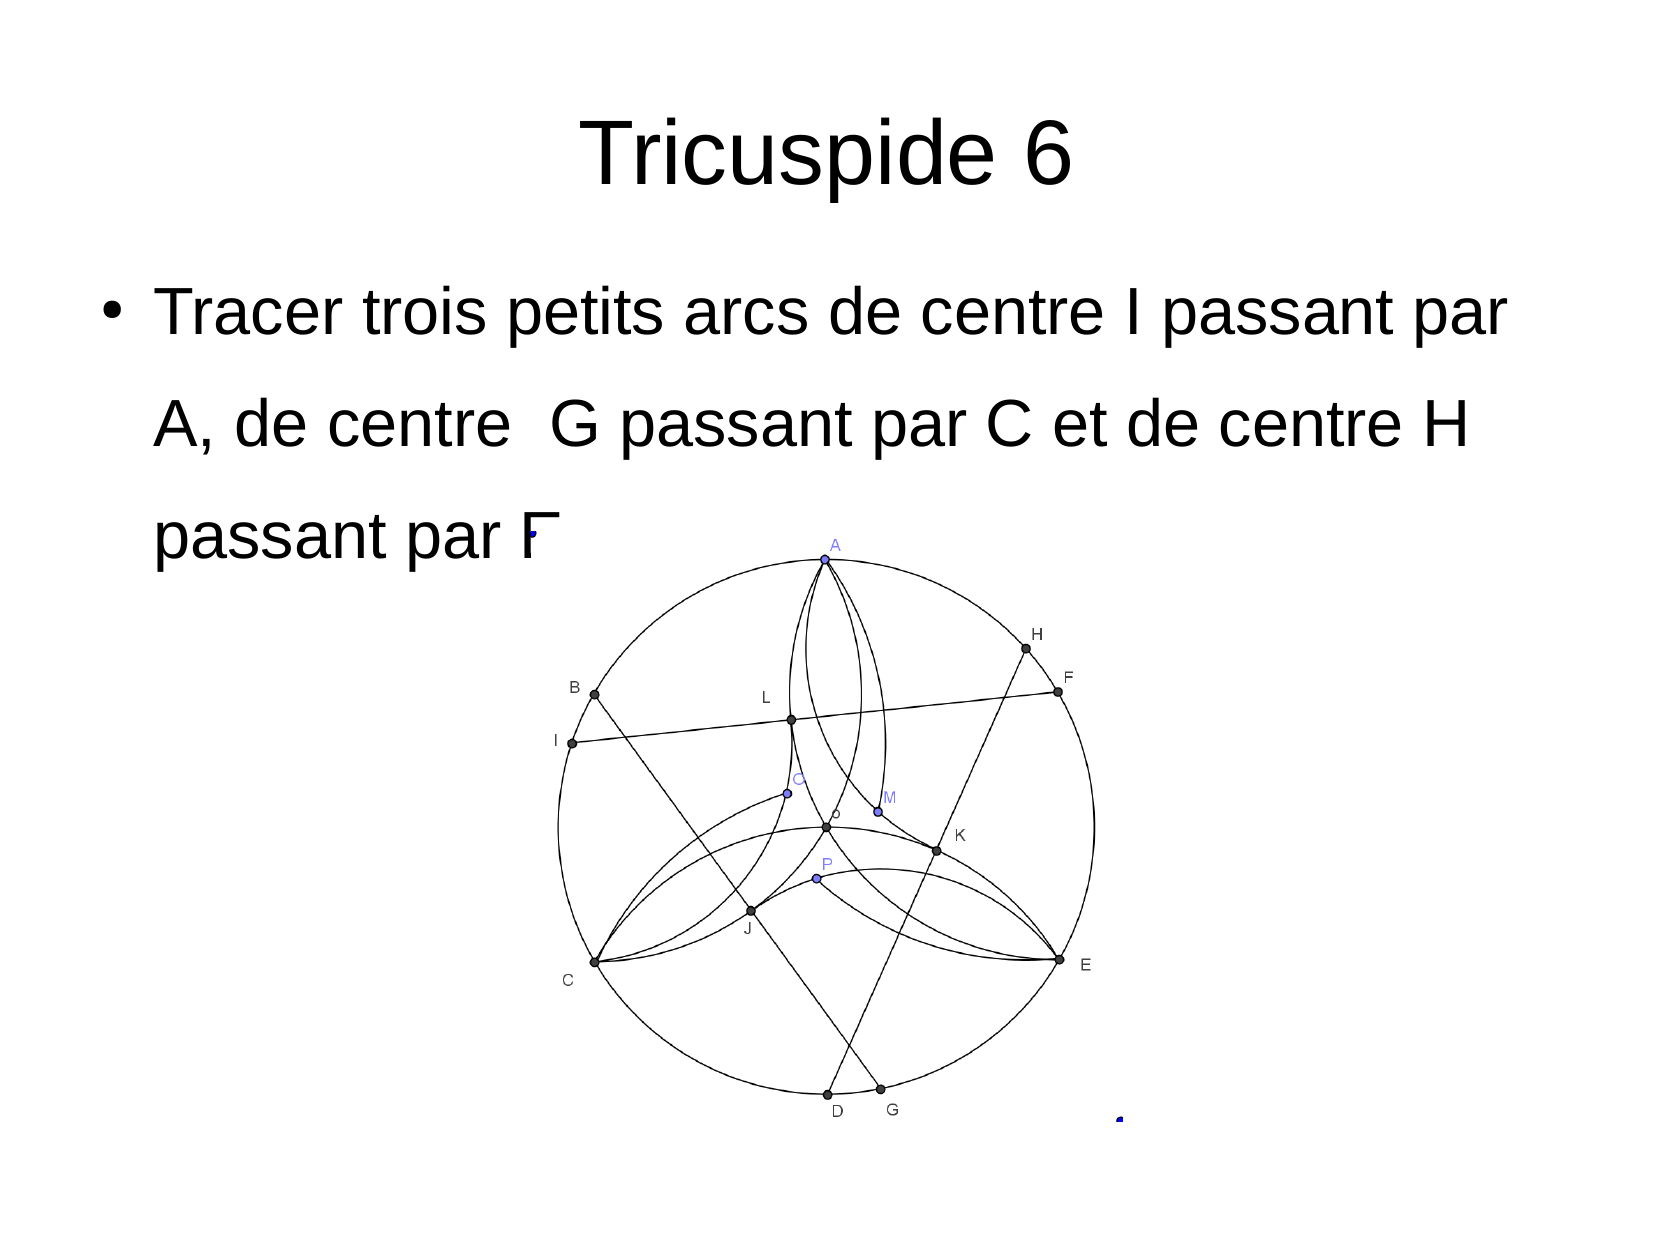

# Tricuspide 6
Tracer trois petits arcs de centre I passant par A, de centre G passant par C et de centre H passant par E